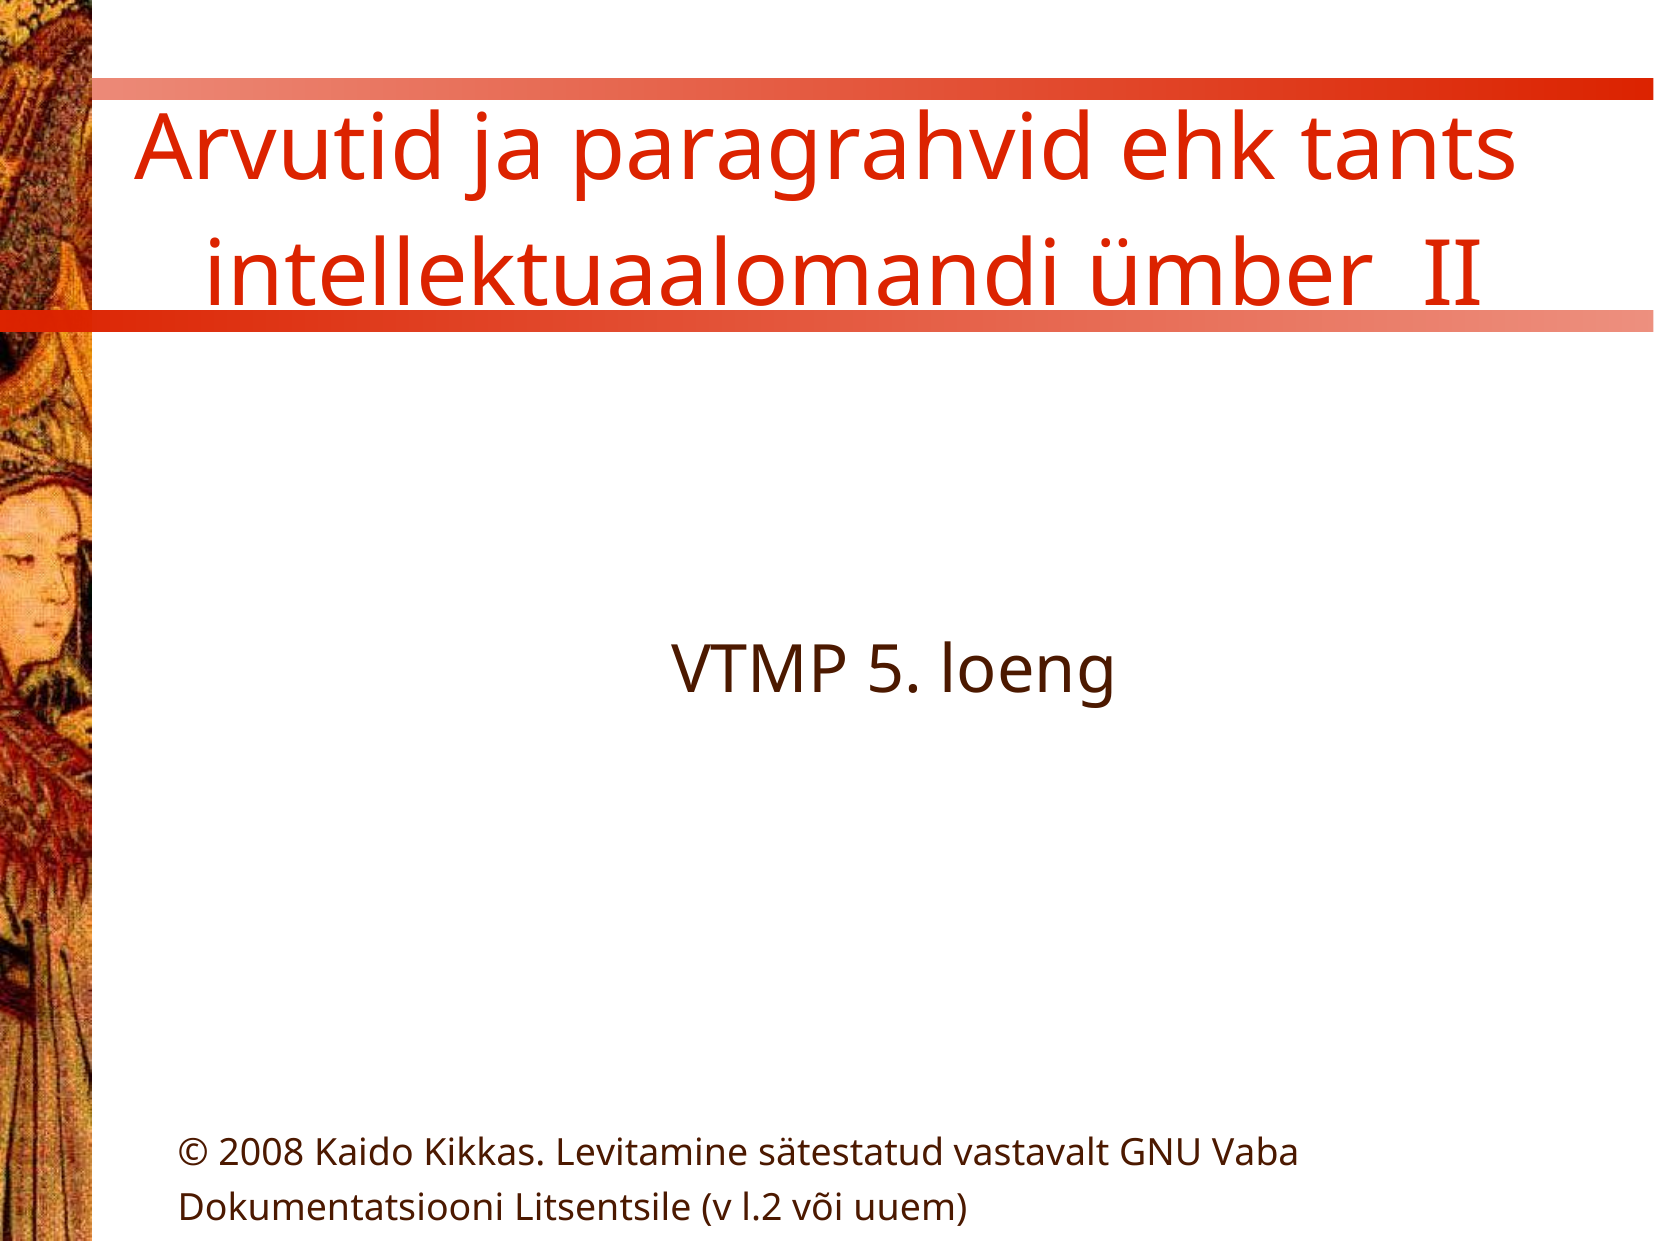

# Arvutid ja paragrahvid ehk tants intellektuaalomandi ümber II
VTMP 5. loeng
© 2008 Kaido Kikkas. Levitamine sätestatud vastavalt GNU Vaba Dokumentatsiooni Litsentsile (v l.2 või uuem)